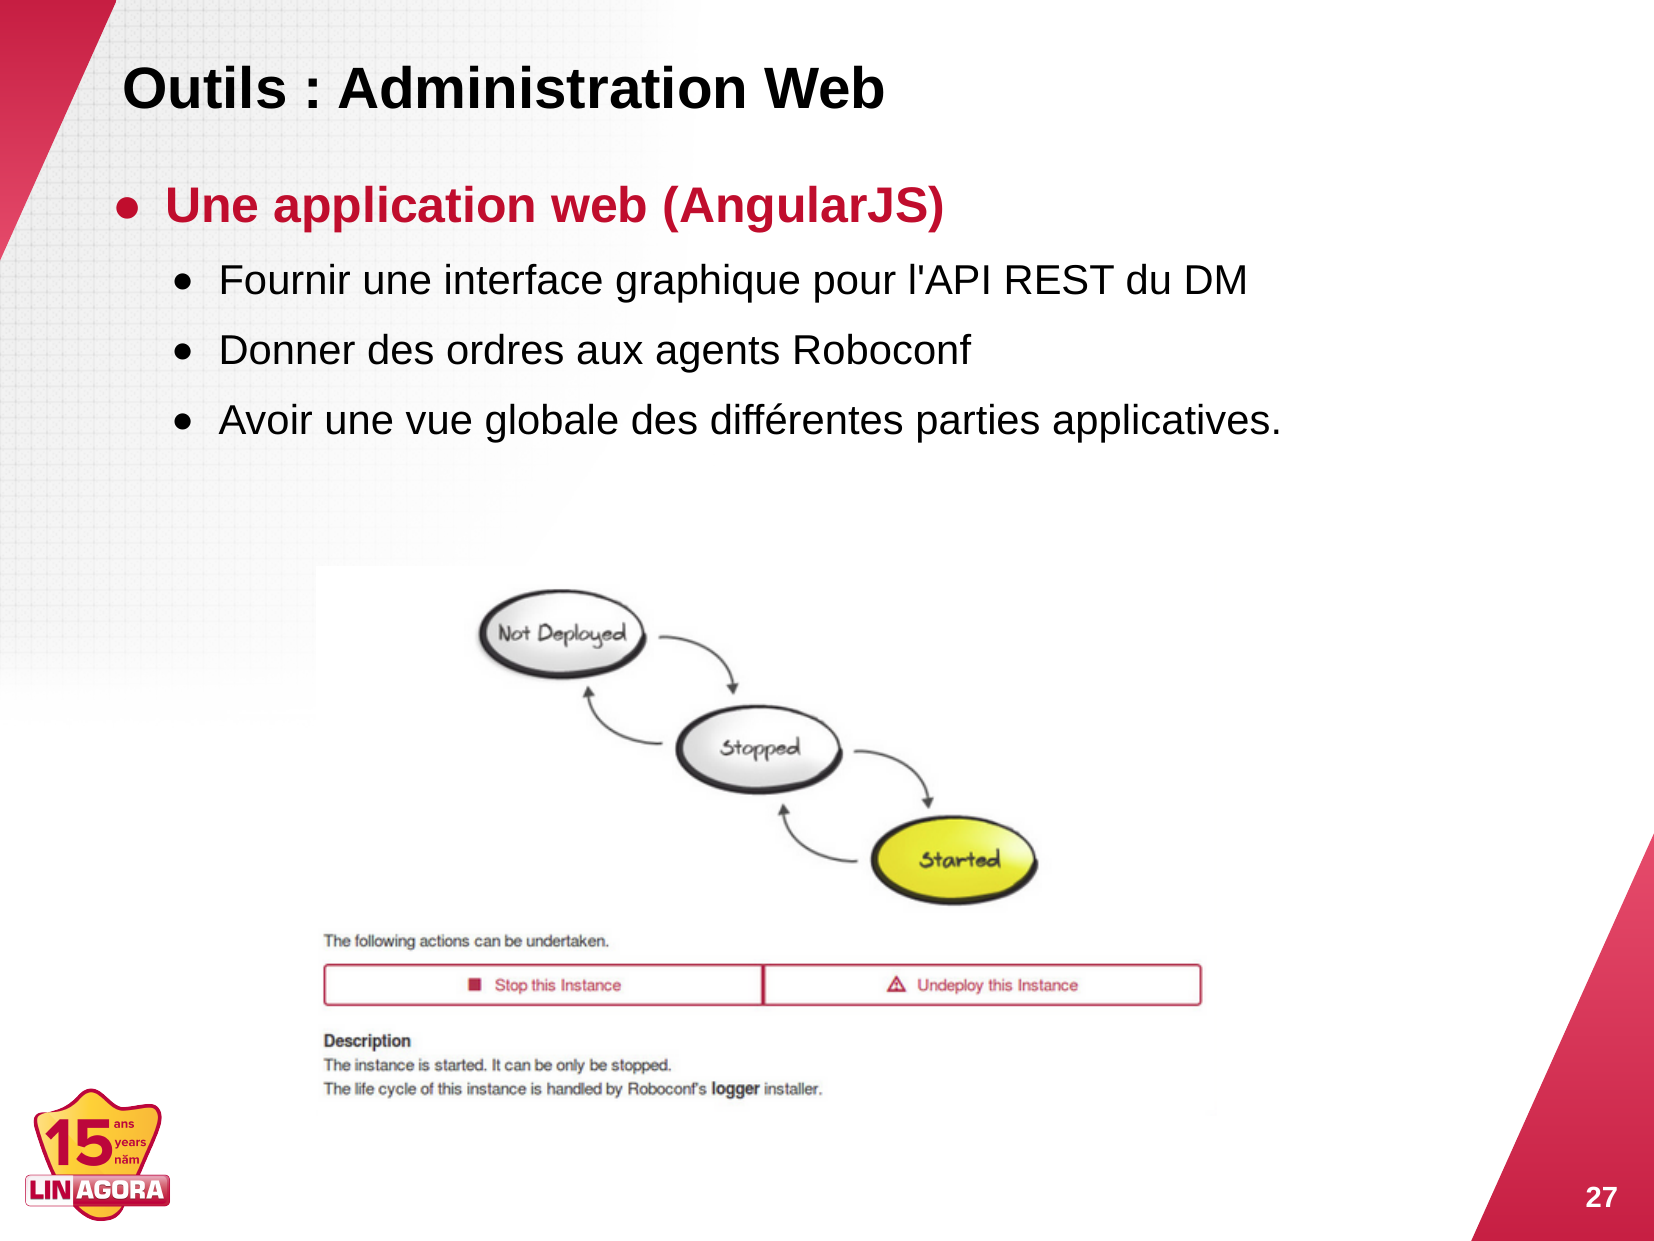

# Outils : Administration Web
Une application web (AngularJS)
Fournir une interface graphique pour l'API REST du DM
Donner des ordres aux agents Roboconf
Avoir une vue globale des différentes parties applicatives.
27